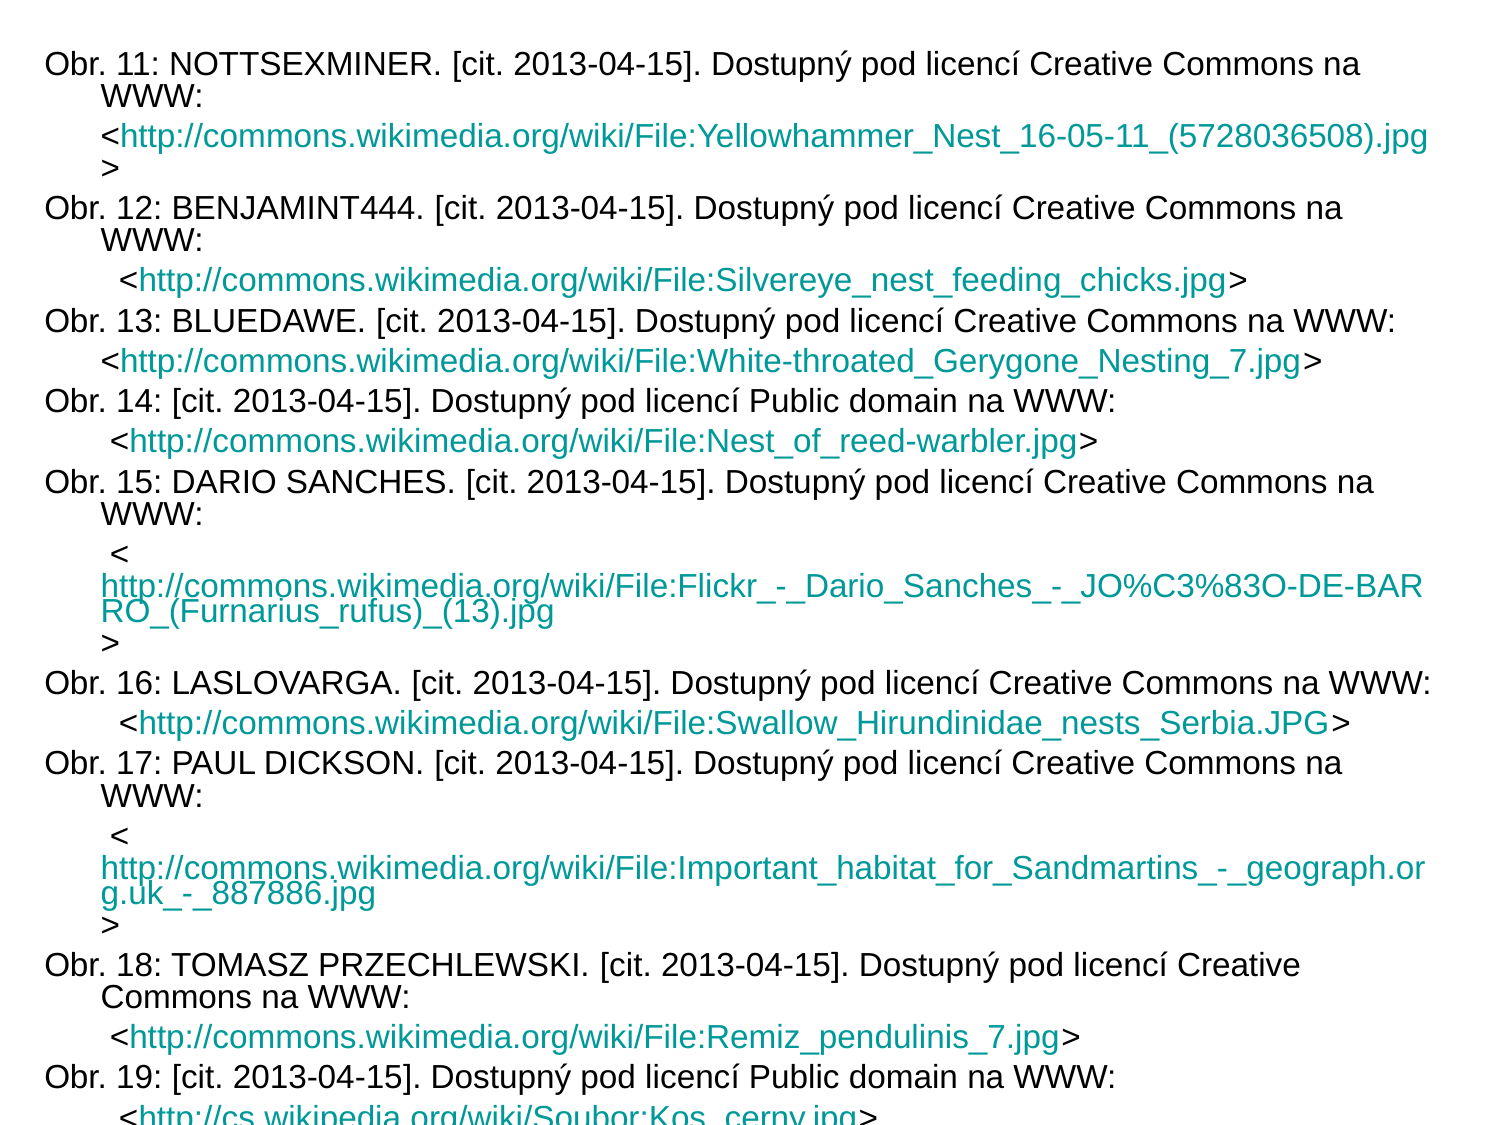

# Obr. 11: NOTTSEXMINER. [cit. 2013-04-15]. Dostupný pod licencí Creative Commons na WWW:
	<http://commons.wikimedia.org/wiki/File:Yellowhammer_Nest_16-05-11_(5728036508).jpg>
Obr. 12: BENJAMINT444. [cit. 2013-04-15]. Dostupný pod licencí Creative Commons na WWW:
	 <http://commons.wikimedia.org/wiki/File:Silvereye_nest_feeding_chicks.jpg>
Obr. 13: BLUEDAWE. [cit. 2013-04-15]. Dostupný pod licencí Creative Commons na WWW:
	<http://commons.wikimedia.org/wiki/File:White-throated_Gerygone_Nesting_7.jpg>
Obr. 14: [cit. 2013-04-15]. Dostupný pod licencí Public domain na WWW:
	 <http://commons.wikimedia.org/wiki/File:Nest_of_reed-warbler.jpg>
Obr. 15: DARIO SANCHES. [cit. 2013-04-15]. Dostupný pod licencí Creative Commons na WWW:
	 <http://commons.wikimedia.org/wiki/File:Flickr_-_Dario_Sanches_-_JO%C3%83O-DE-BARRO_(Furnarius_rufus)_(13).jpg>
Obr. 16: LASLOVARGA. [cit. 2013-04-15]. Dostupný pod licencí Creative Commons na WWW:
	 <http://commons.wikimedia.org/wiki/File:Swallow_Hirundinidae_nests_Serbia.JPG>
Obr. 17: PAUL DICKSON. [cit. 2013-04-15]. Dostupný pod licencí Creative Commons na WWW:
	 <http://commons.wikimedia.org/wiki/File:Important_habitat_for_Sandmartins_-_geograph.org.uk_-_887886.jpg>
Obr. 18: TOMASZ PRZECHLEWSKI. [cit. 2013-04-15]. Dostupný pod licencí Creative Commons na WWW:
 	 <http://commons.wikimedia.org/wiki/File:Remiz_pendulinis_7.jpg>
Obr. 19: [cit. 2013-04-15]. Dostupný pod licencí Public domain na WWW:
	 <http://cs.wikipedia.org/wiki/Soubor:Kos_cerny.jpg>
Obr. 20: DARKONE. [cit. 2013-04-15]. Dostupný pod licencí Creative Commons na WWW:
	<http://cs.wikipedia.org/wiki/Soubor:Turdus_merula_female_(d1).jpg>